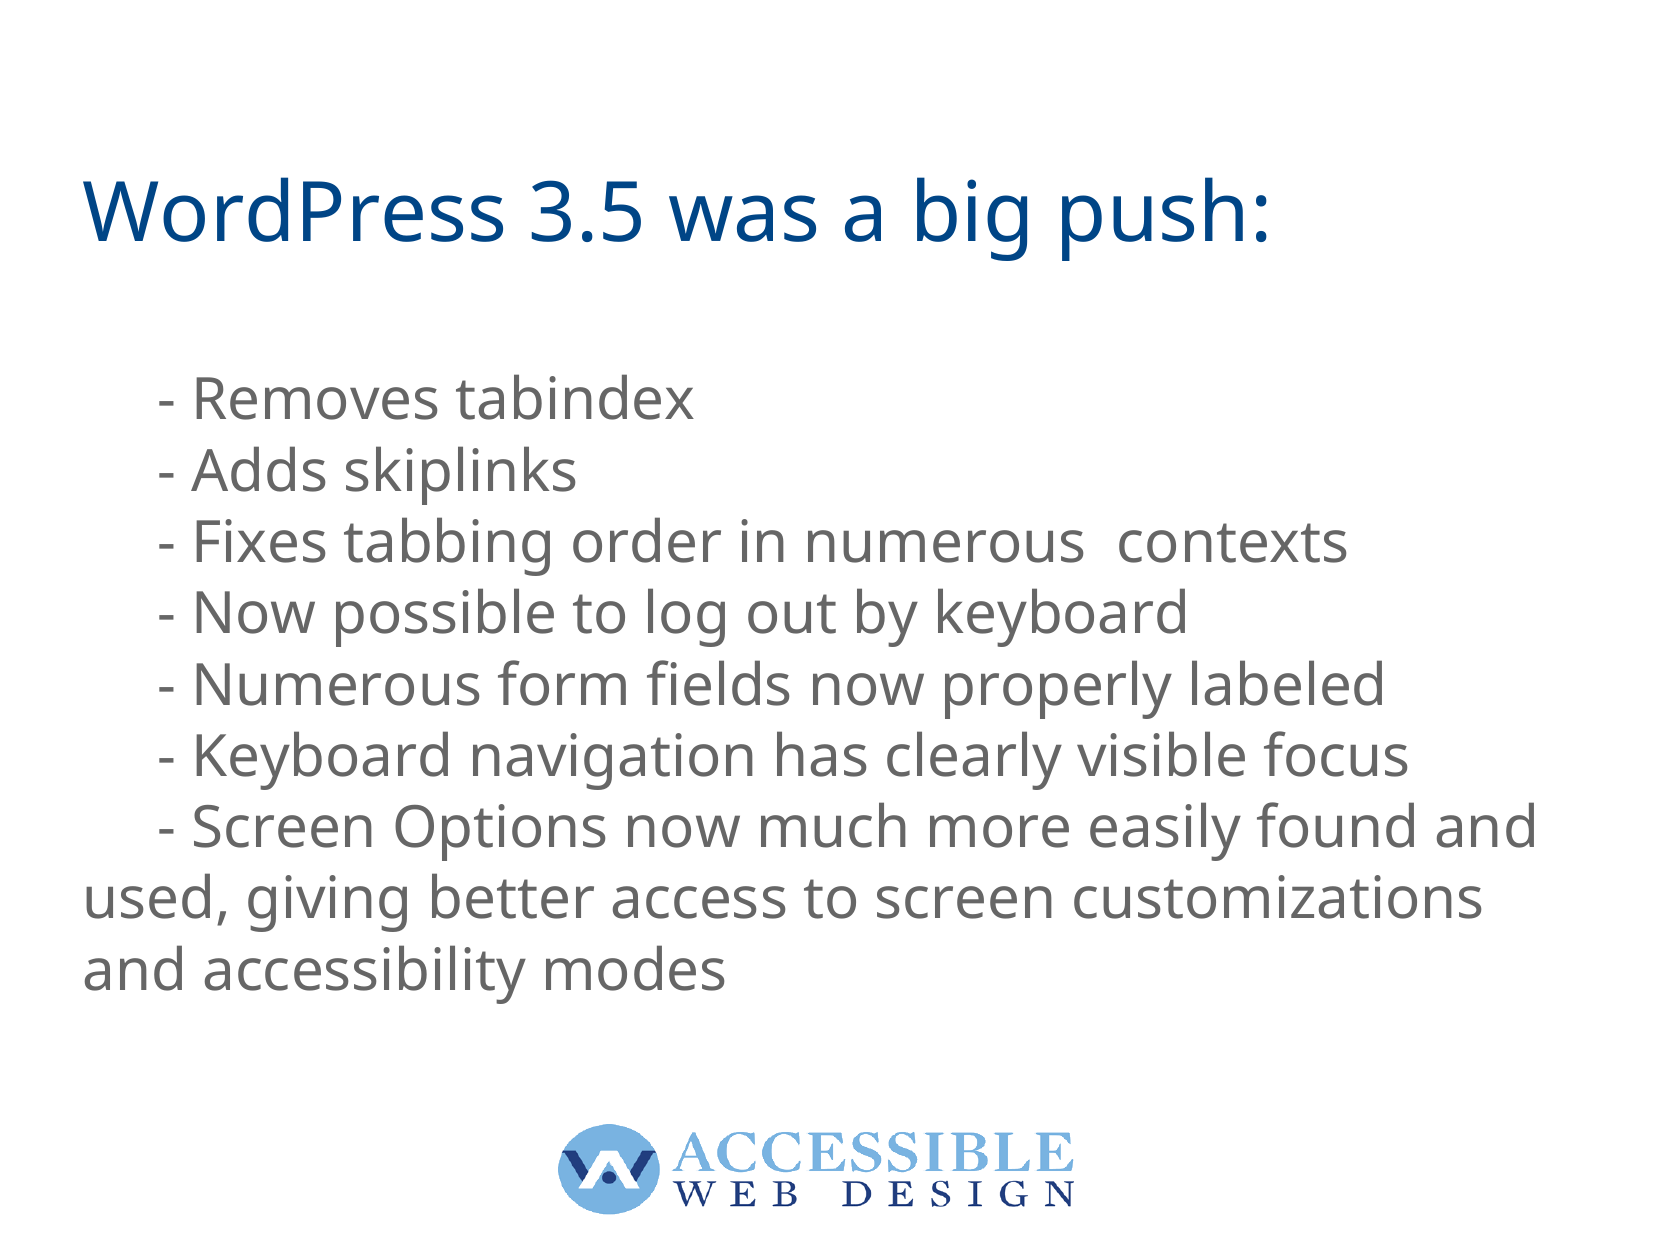

WordPress 3.5 was a big push:
	- Removes tabindex
	- Adds skiplinks
	- Fixes tabbing order in numerous contexts
	- Now possible to log out by keyboard
	- Numerous form fields now properly labeled
	- Keyboard navigation has clearly visible focus
	- Screen Options now much more easily found and used, giving better access to screen customizations and accessibility modes